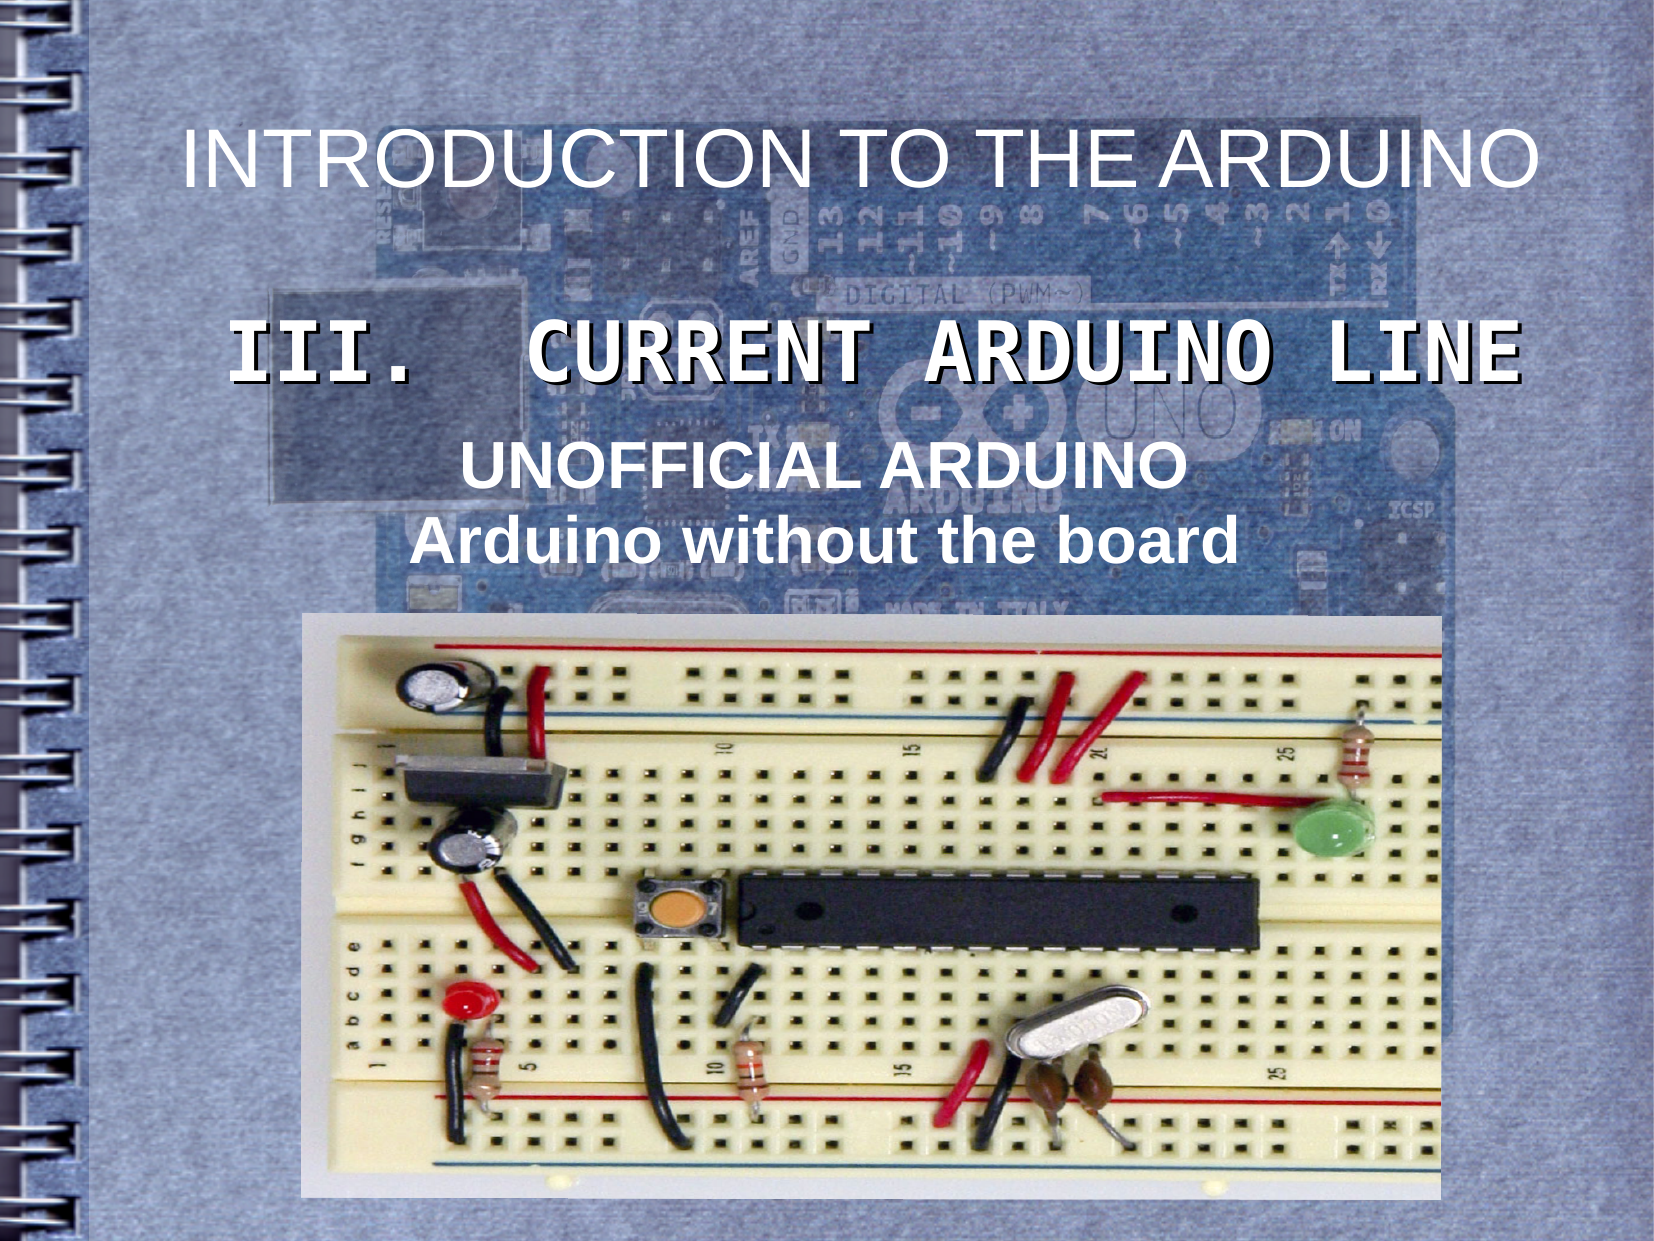

INTRODUCTION TO THE ARDUINO
III. CURRENT ARDUINO LINE
UNOFFICIAL ARDUINO
Arduino without the board